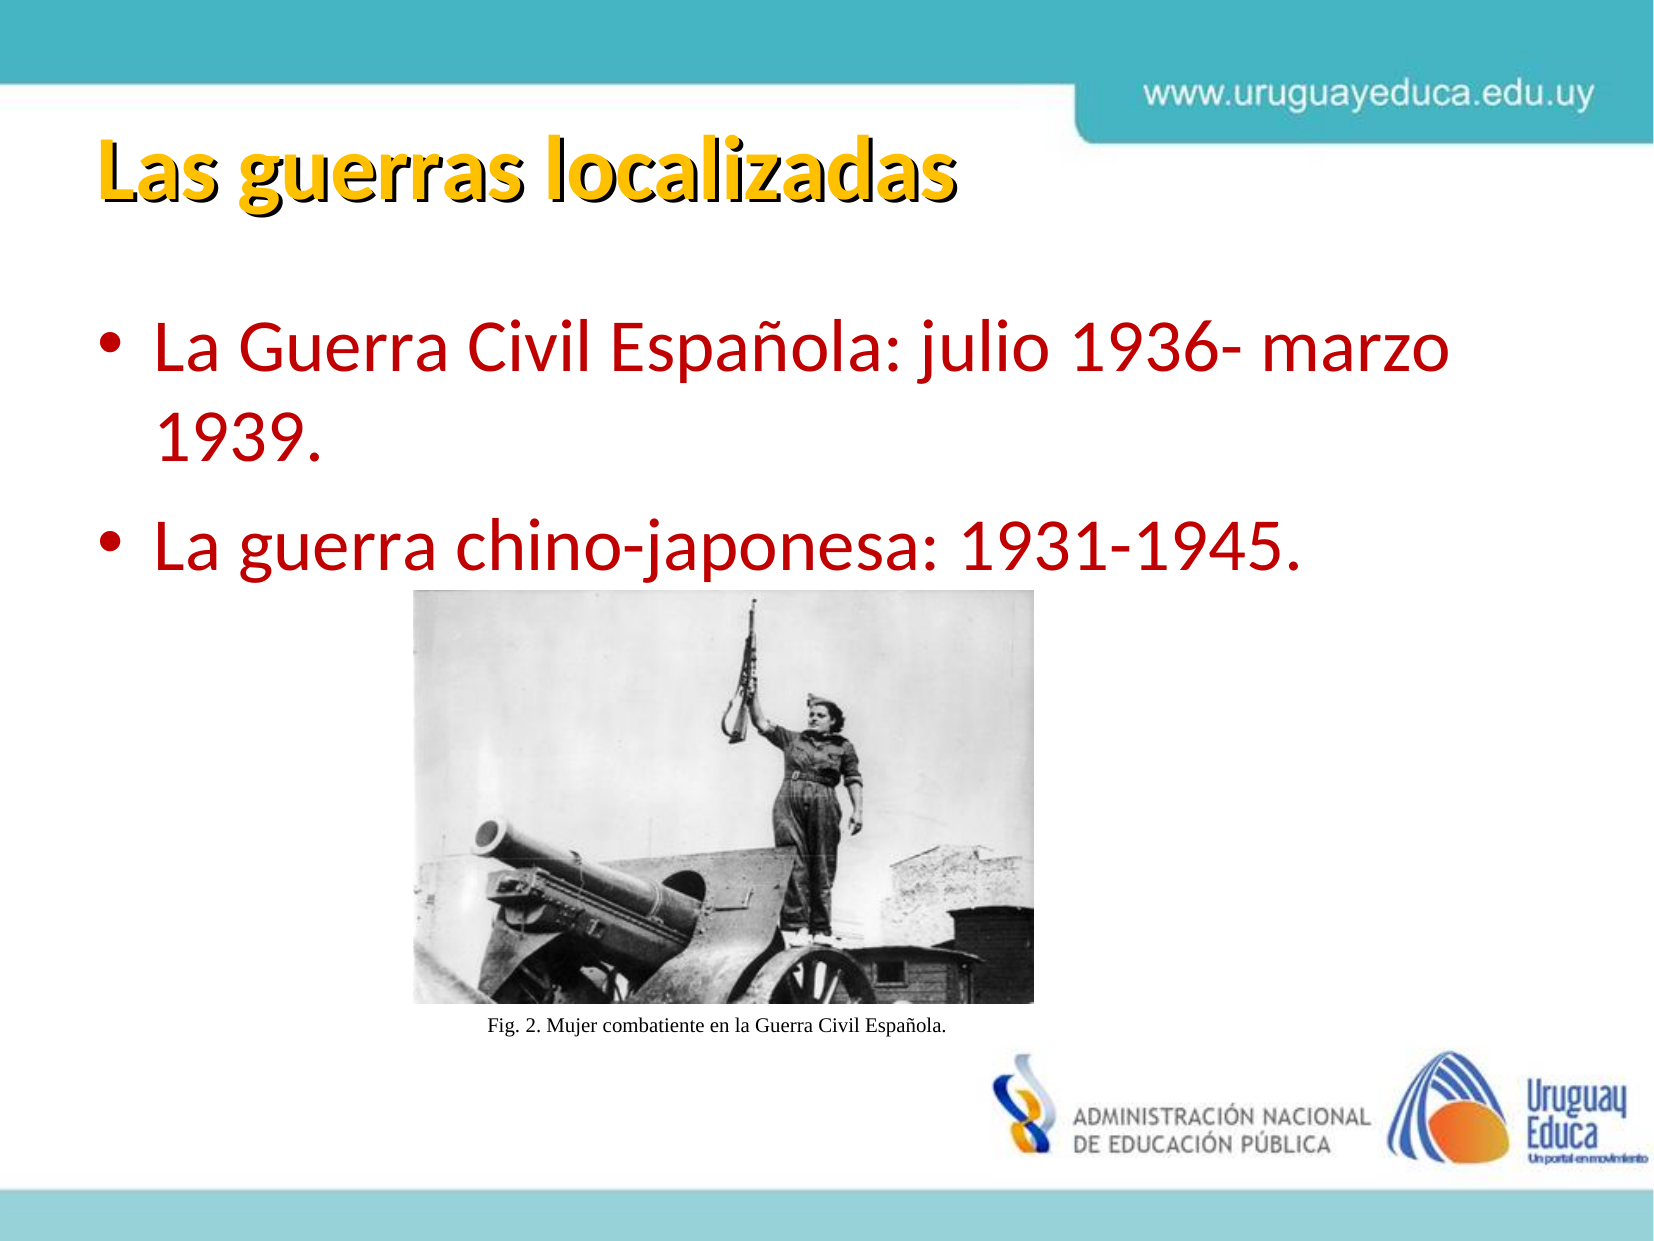

# Las guerras localizadas
La Guerra Civil Española: julio 1936- marzo 1939.
La guerra chino-japonesa: 1931-1945.
Fig. 2. Mujer combatiente en la Guerra Civil Española.